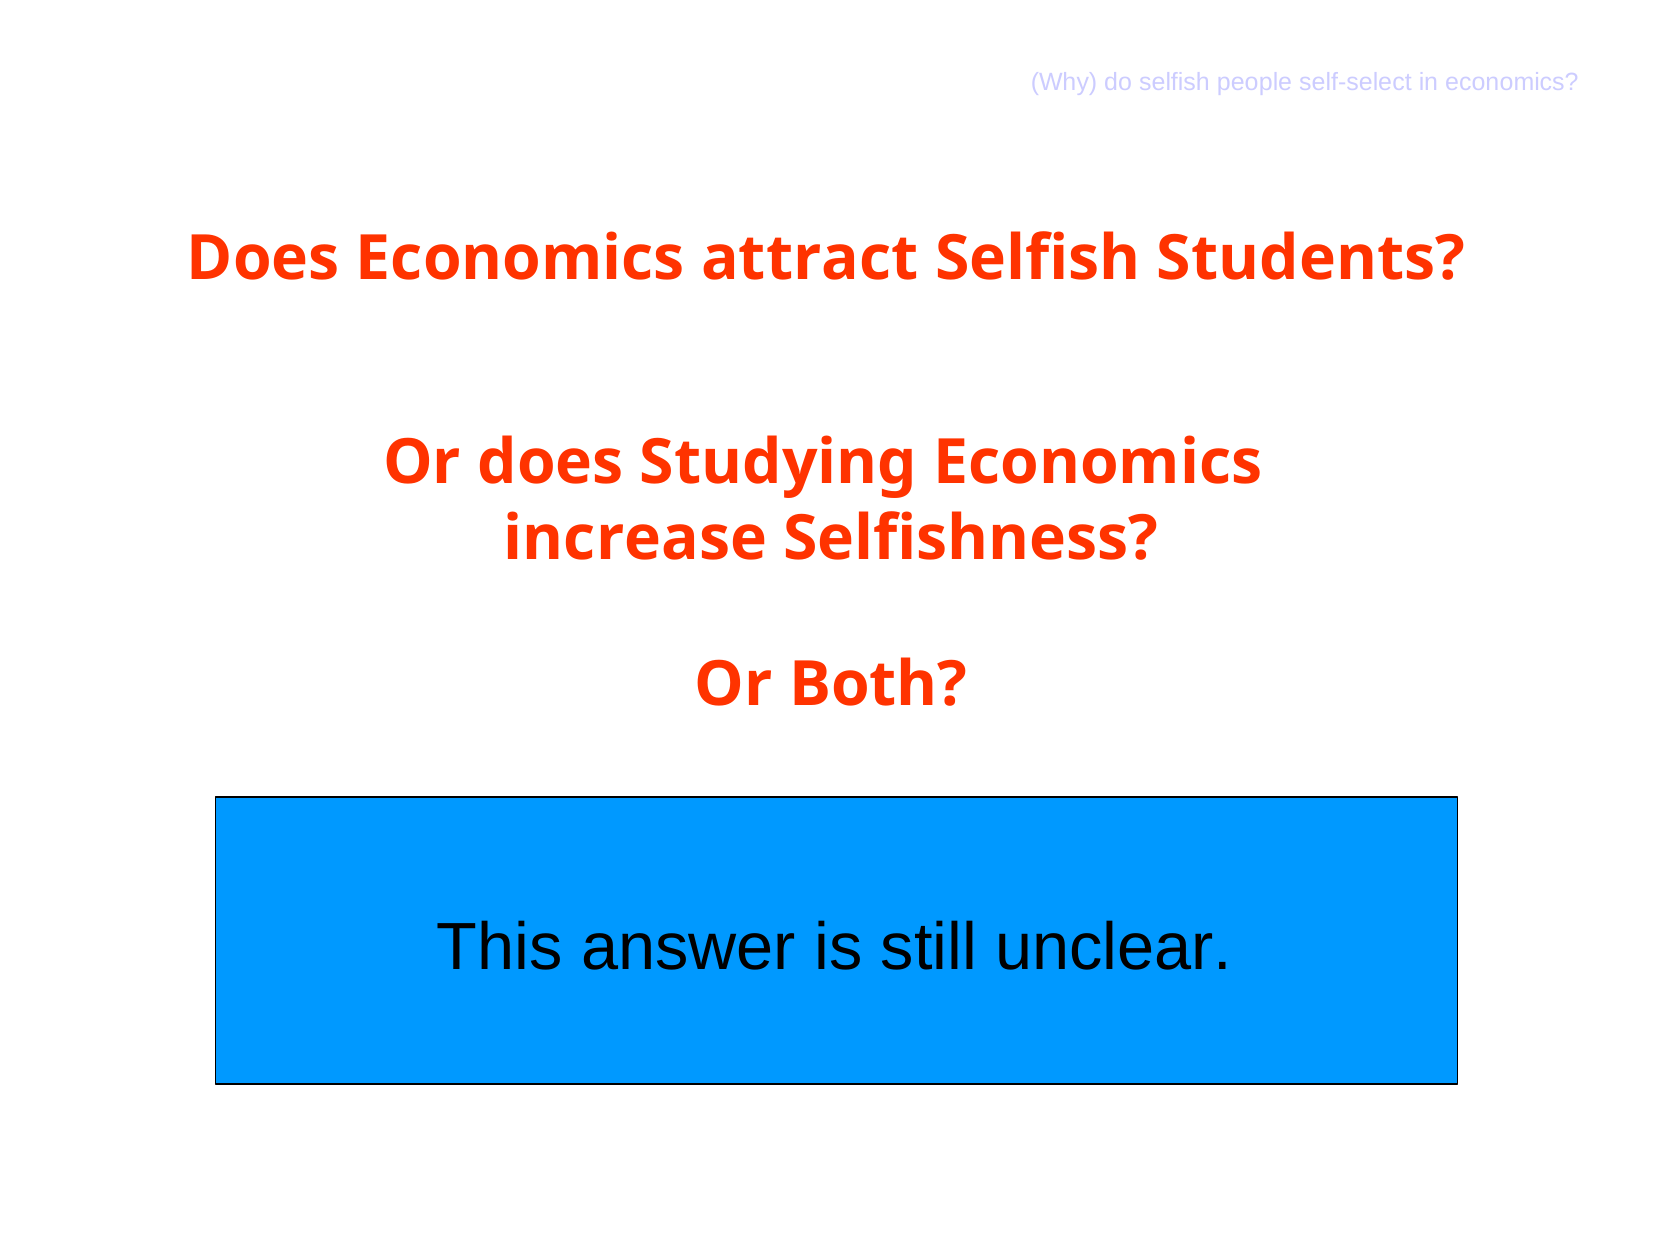

(Why) do selfish people self-select in economics?
Does Economics attract Selfish Students?
Or does Studying Economics
increase Selfishness?
Or Both?
This answer is still unclear.